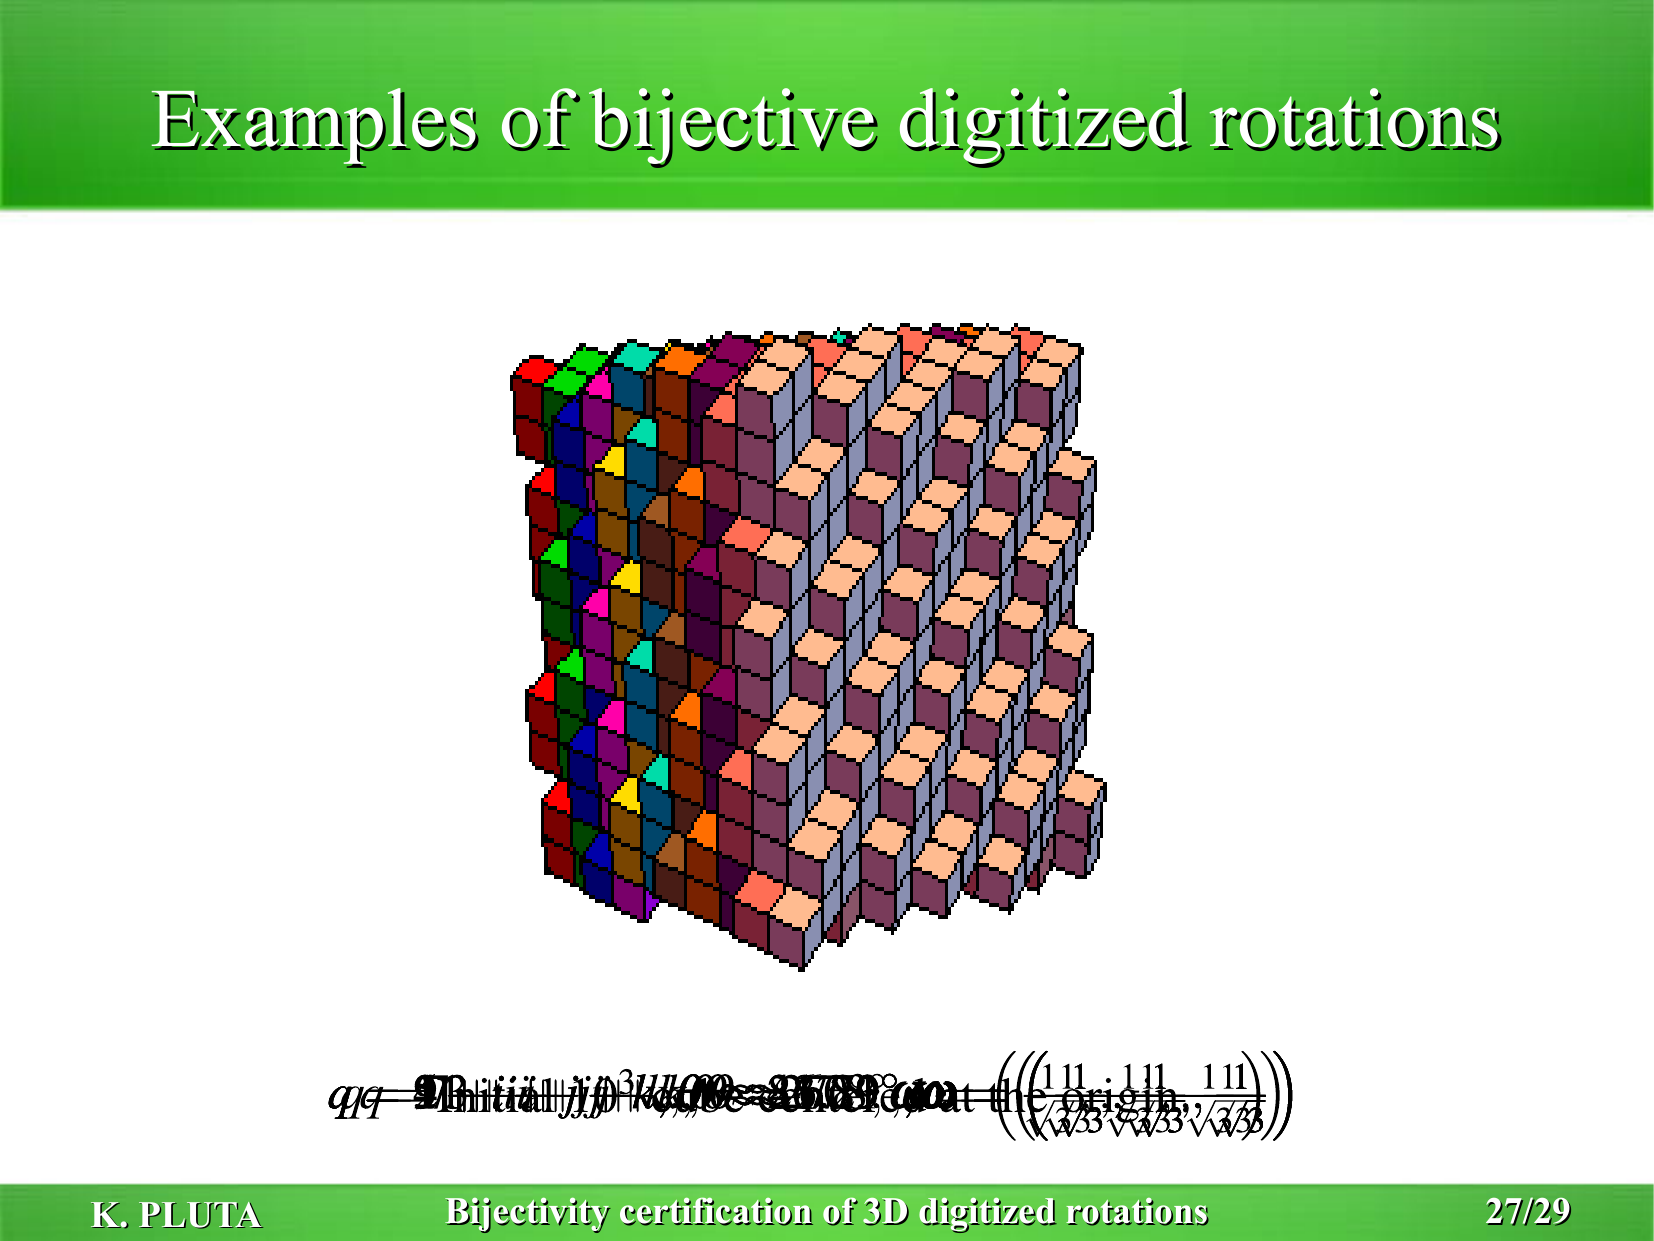

# Examples of bijective digitized rotations
Bijectivity certification of 3D digitized rotations
27